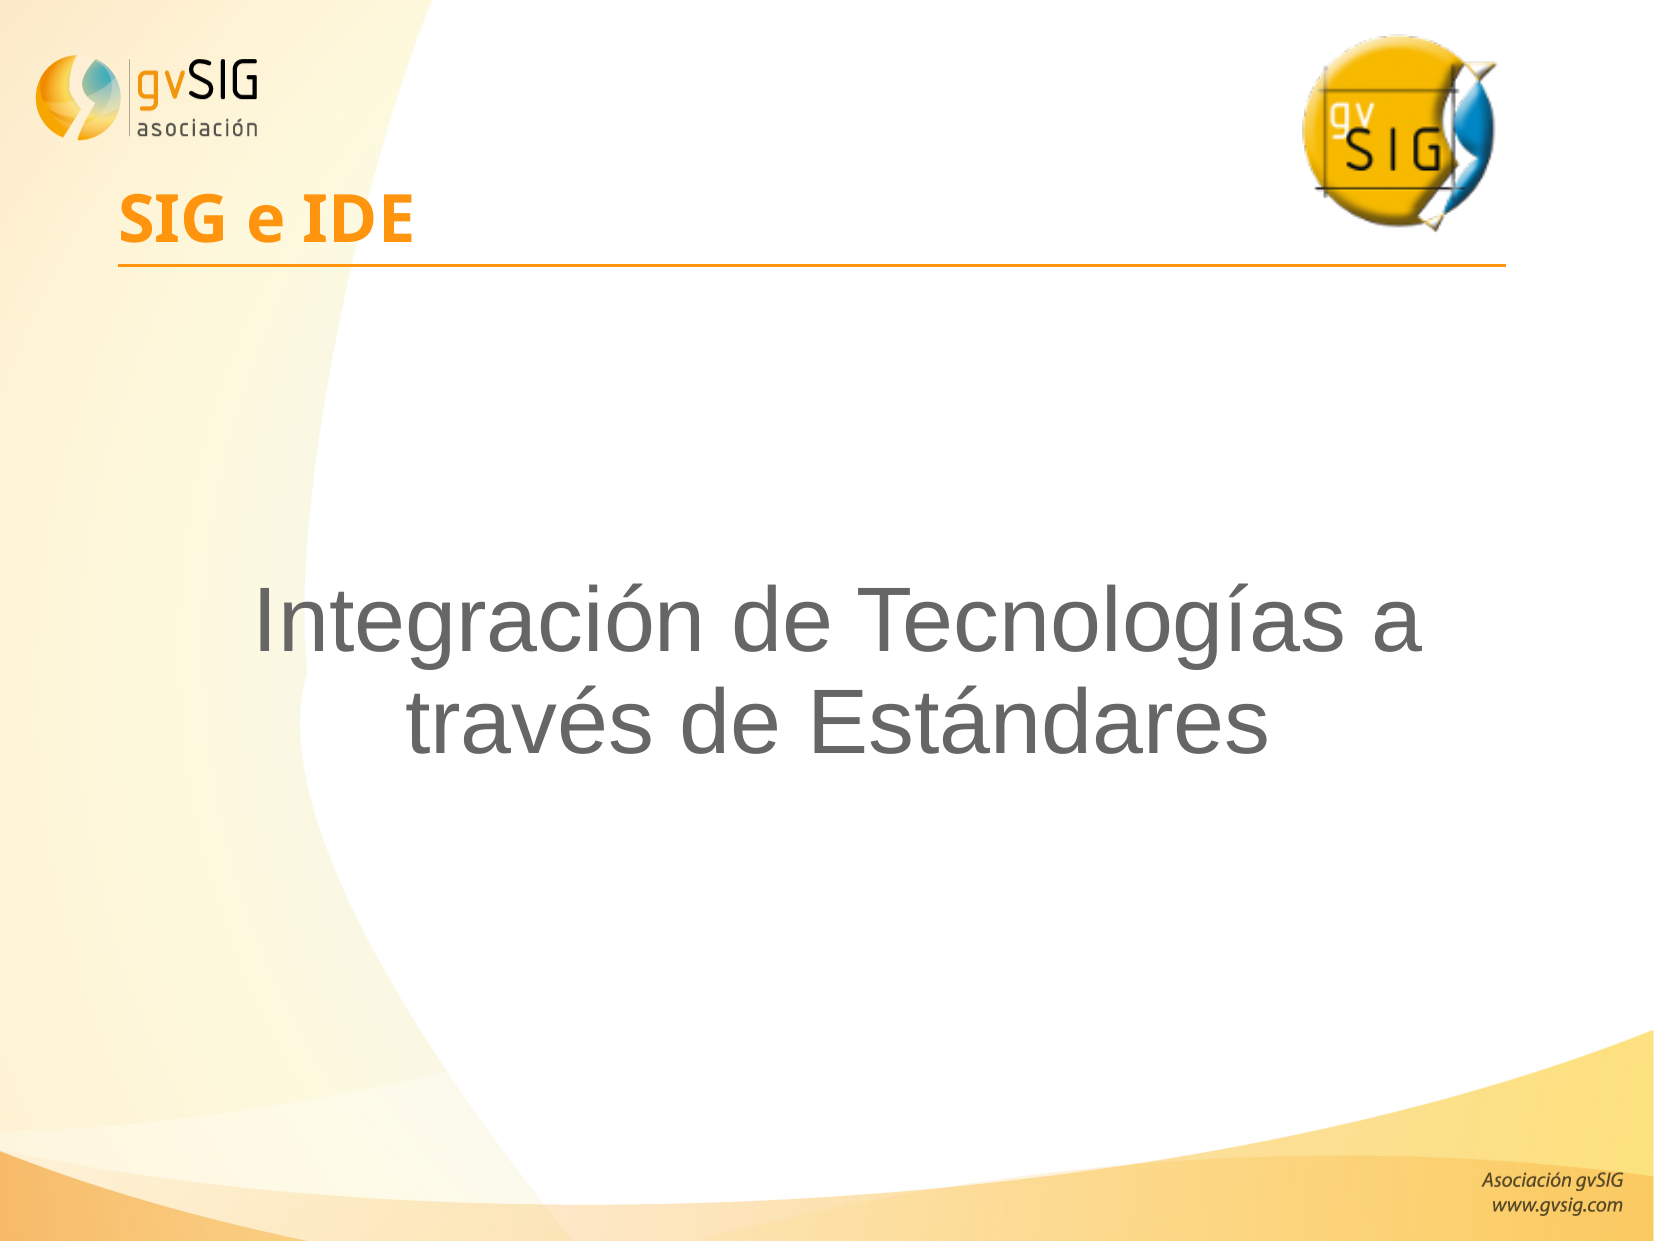

SIG e IDE
Integración de Tecnologías a través de Estándares